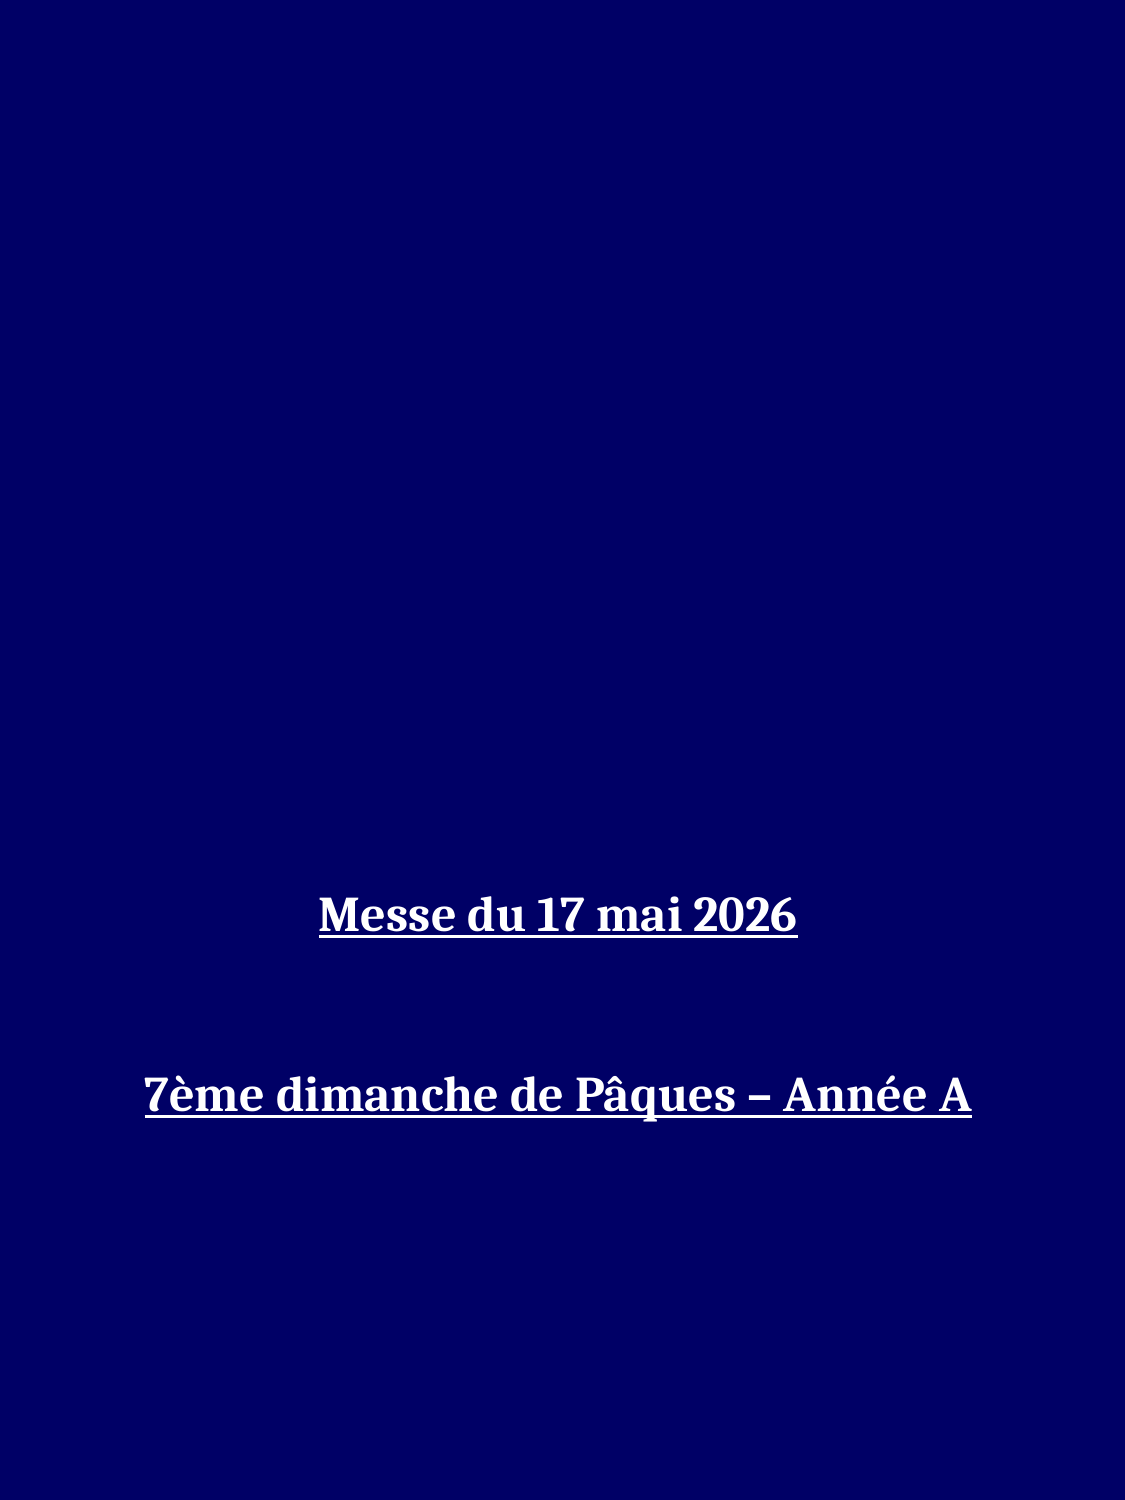

Messe du 17 mai 2026
7ème dimanche de Pâques – Année A